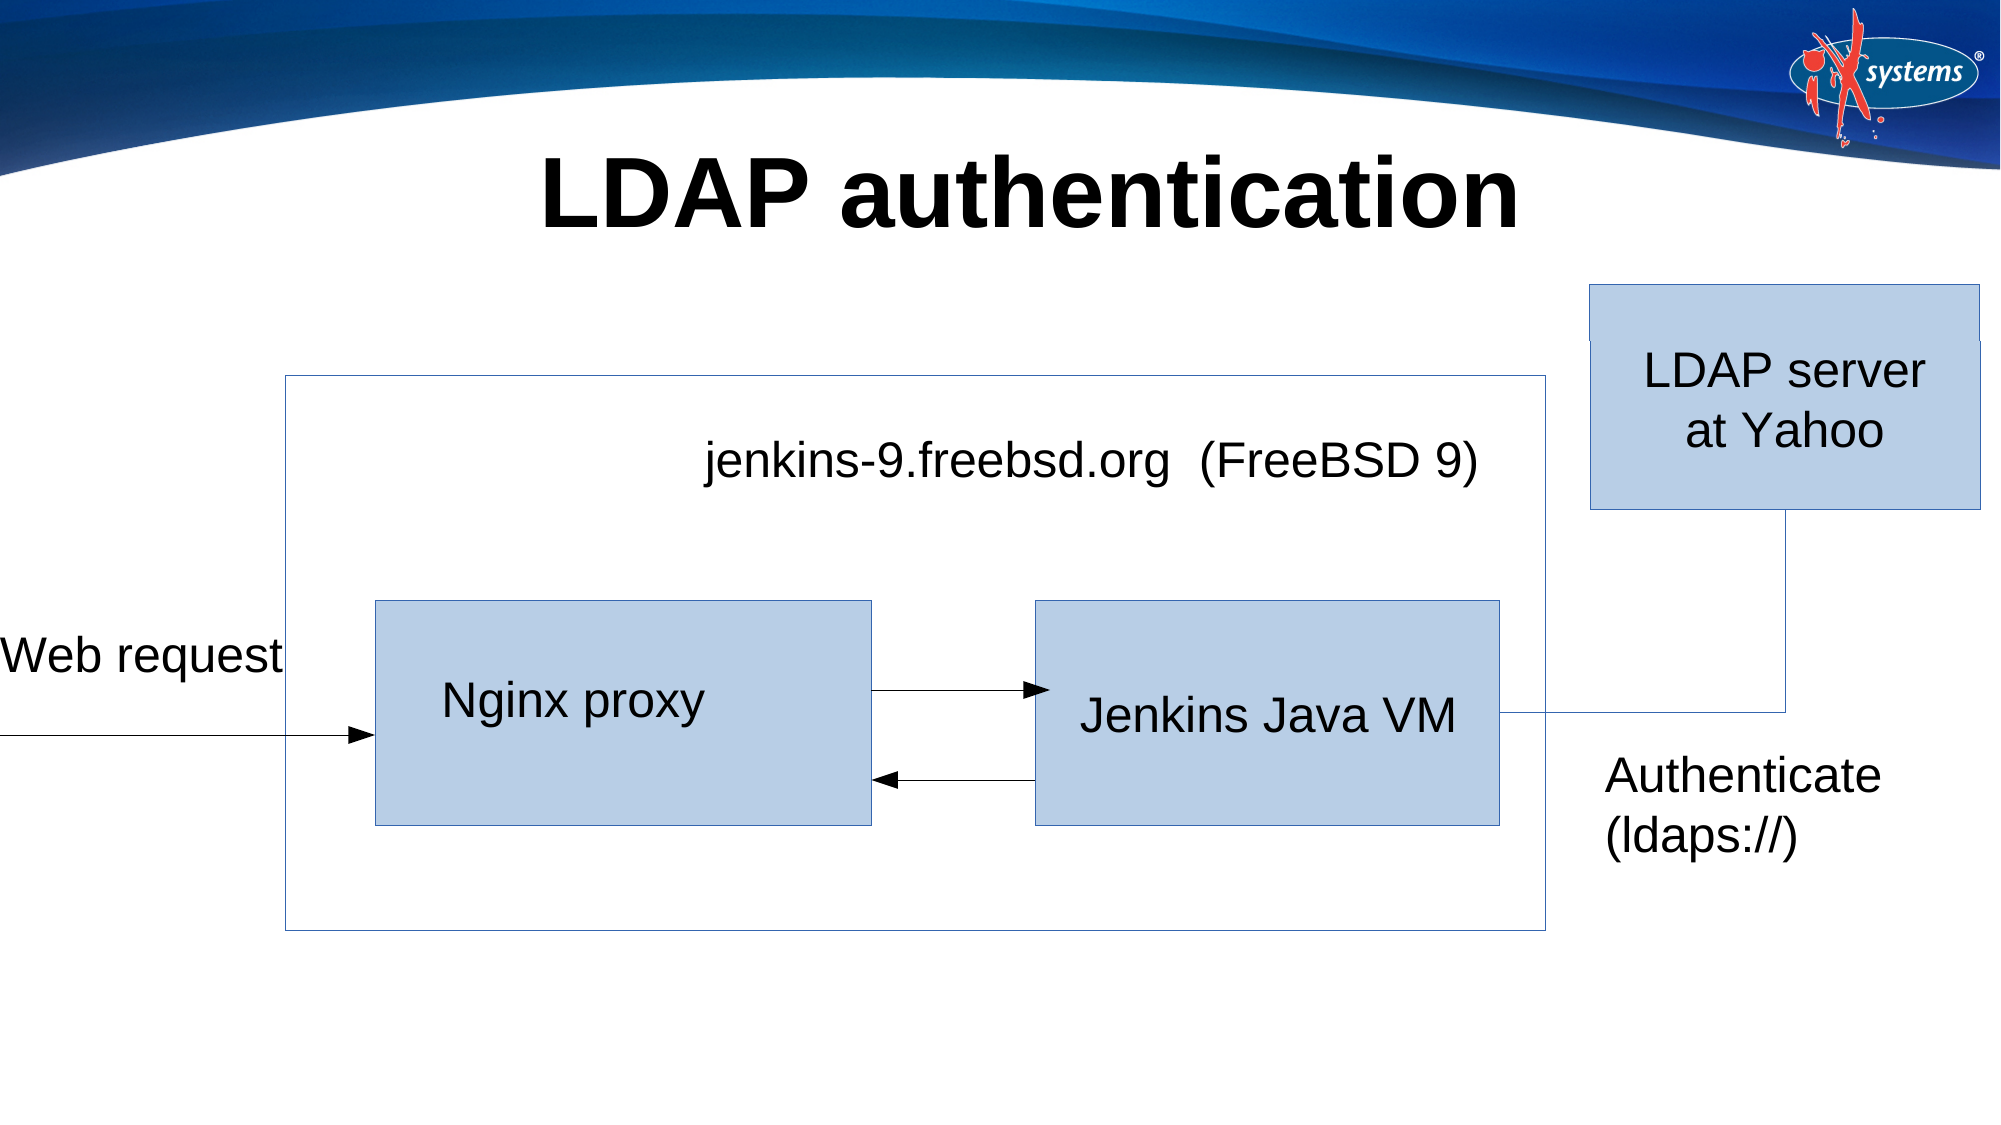

LDAP authentication
LDAP server
at Yahoo
jenkins-9.freebsd.org (FreeBSD 9)
Web request
Nginx proxy
Jenkins Java VM
Authenticate
(ldaps://)